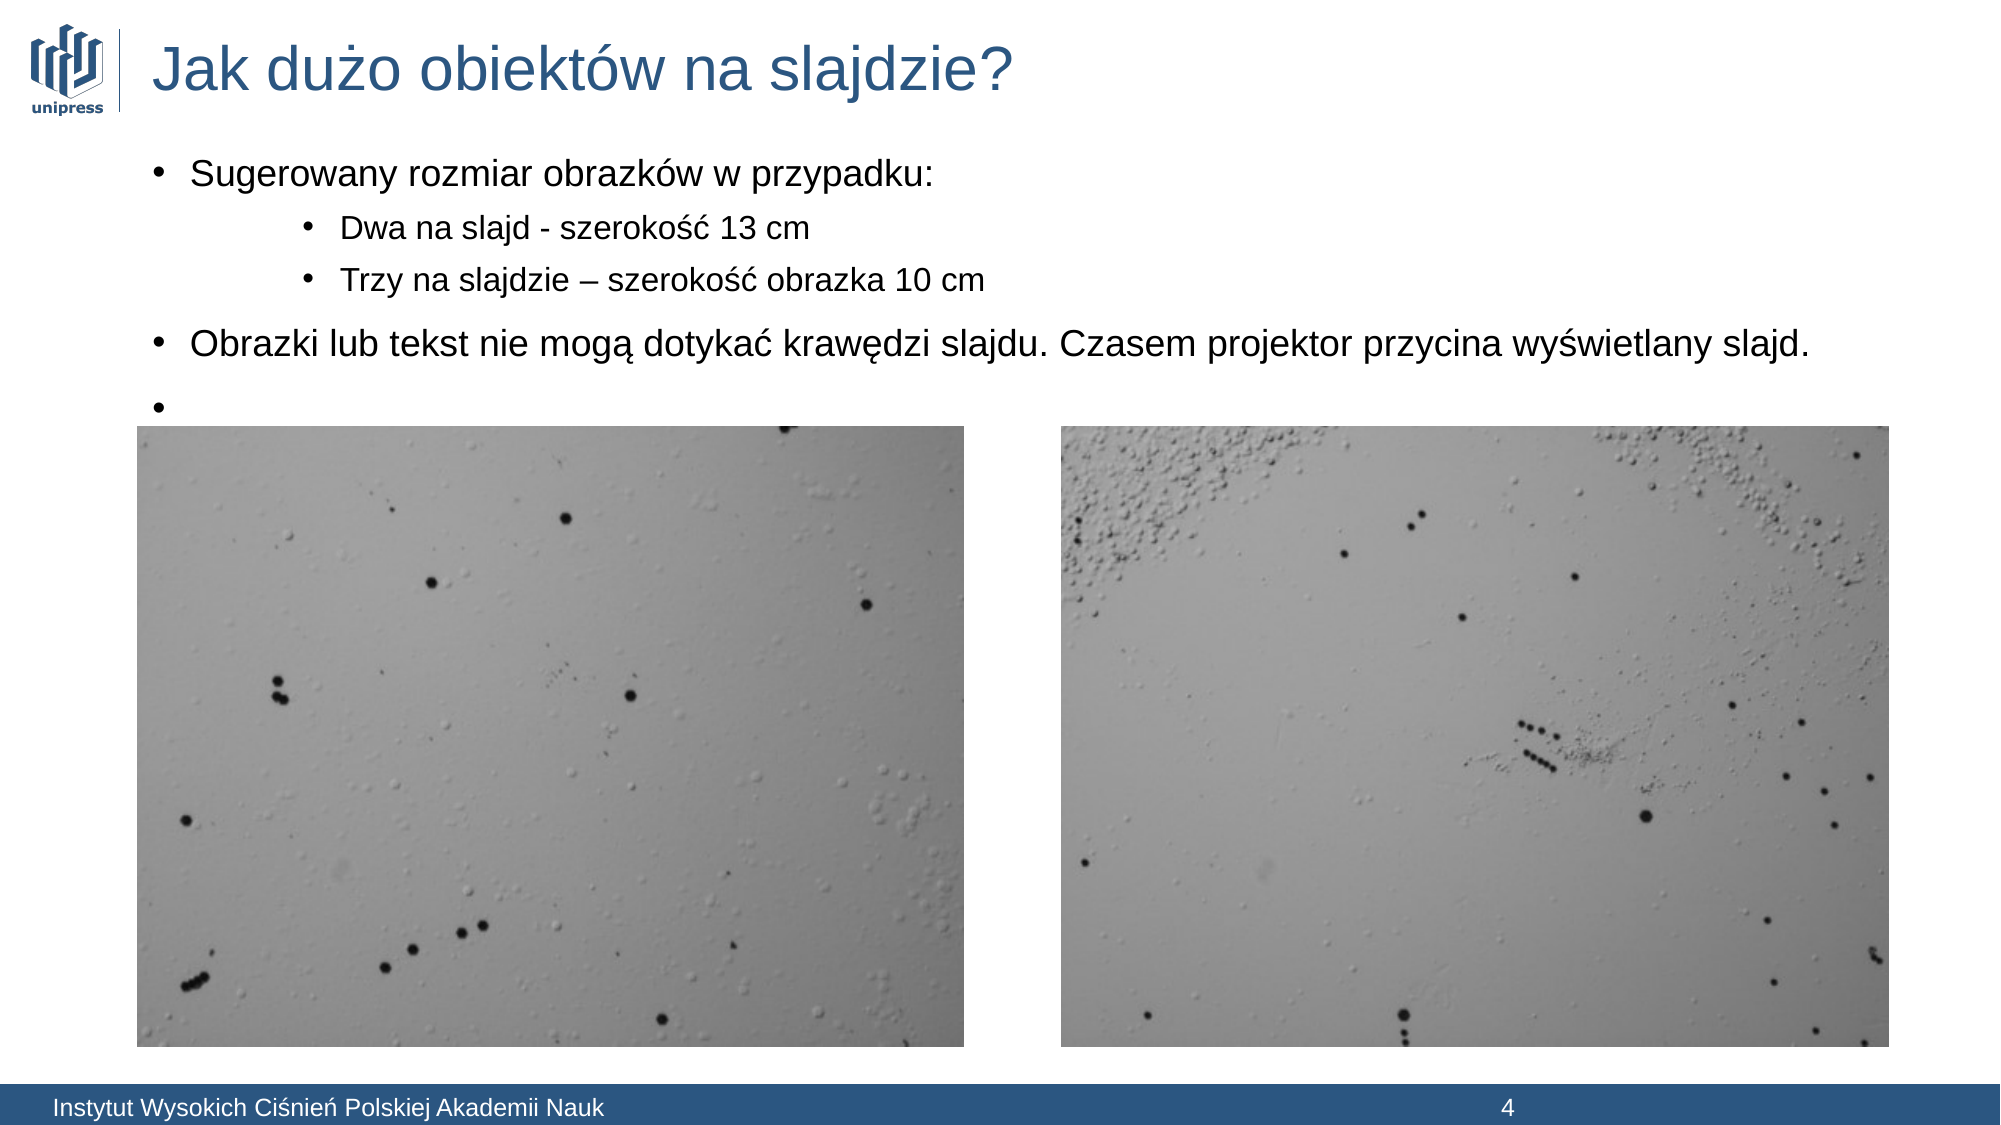

# Jak dużo obiektów na slajdzie?
Sugerowany rozmiar obrazków w przypadku:
Dwa na slajd - szerokość 13 cm
Trzy na slajdzie – szerokość obrazka 10 cm
Obrazki lub tekst nie mogą dotykać krawędzi slajdu. Czasem projektor przycina wyświetlany slajd.